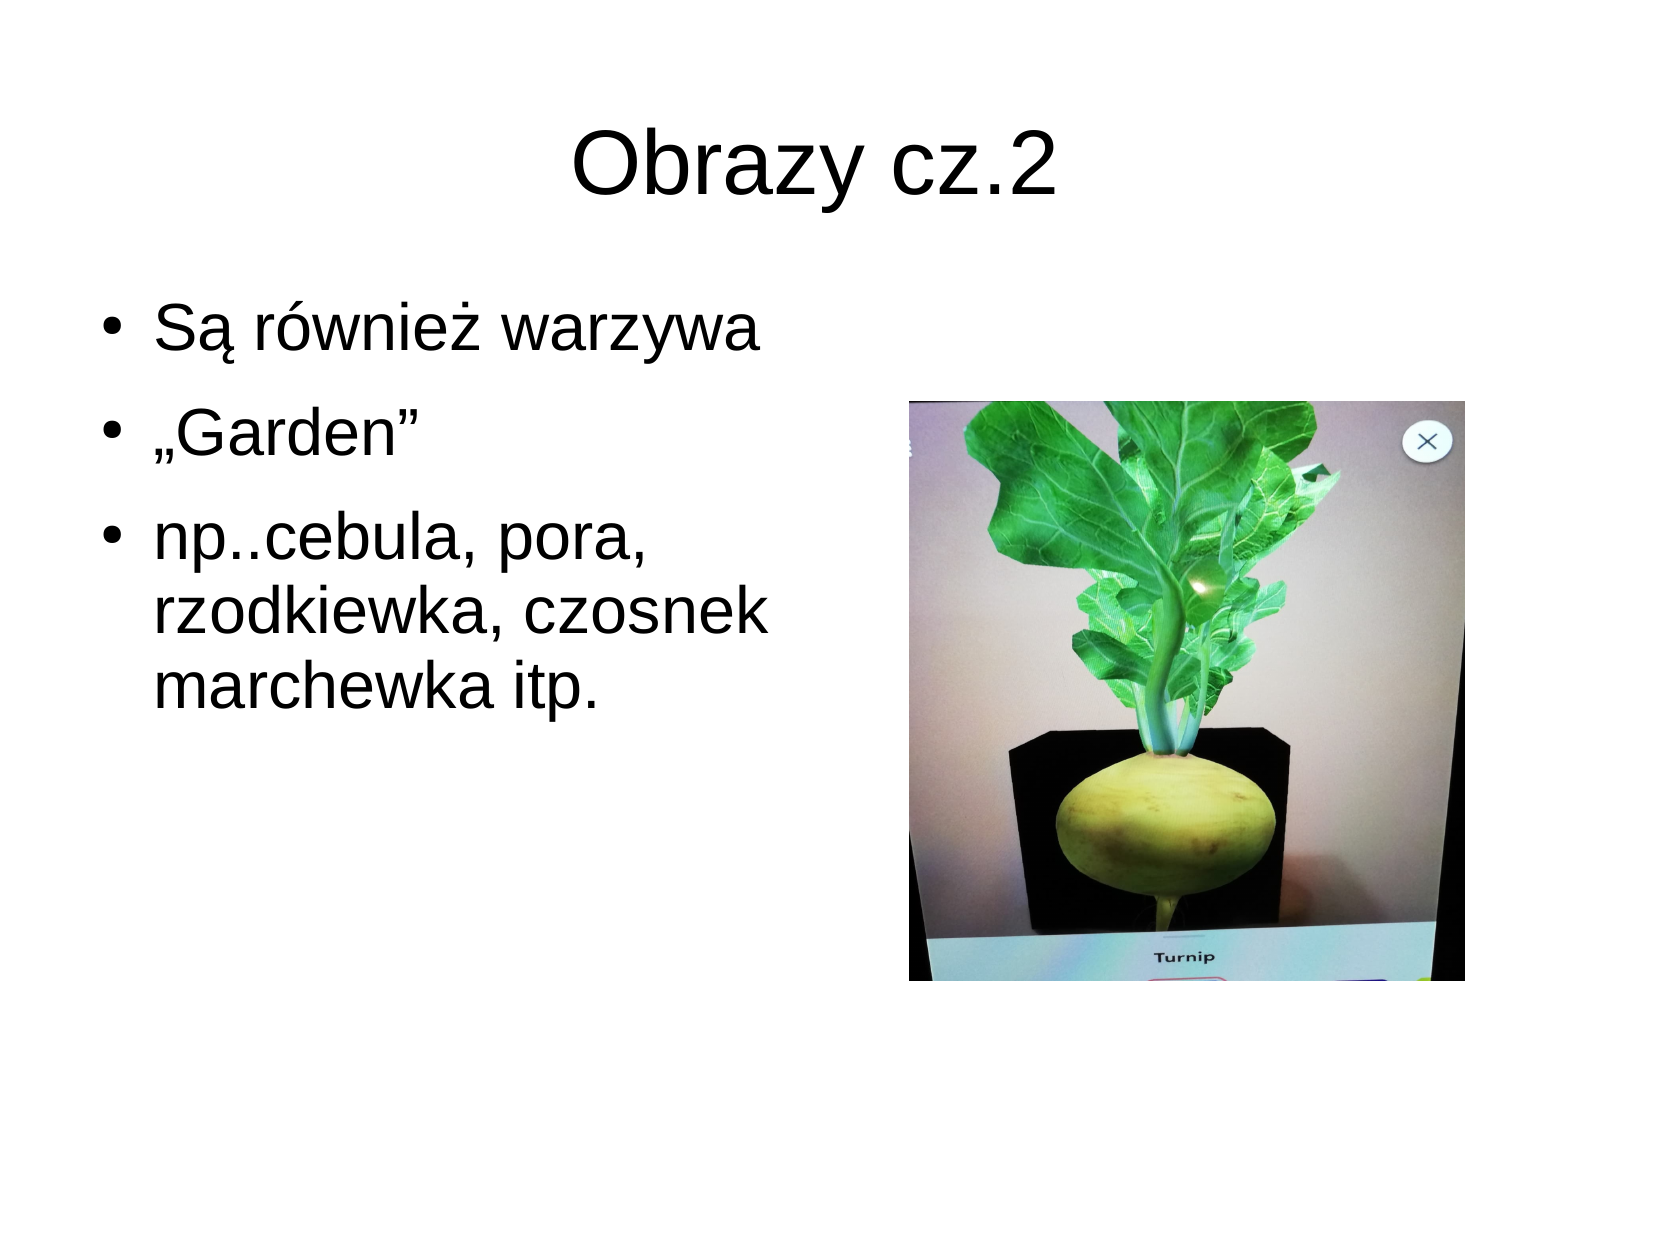

# Obrazy cz.2
Są również warzywa
„Garden”
np..cebula, pora, rzodkiewka, czosnek marchewka itp.